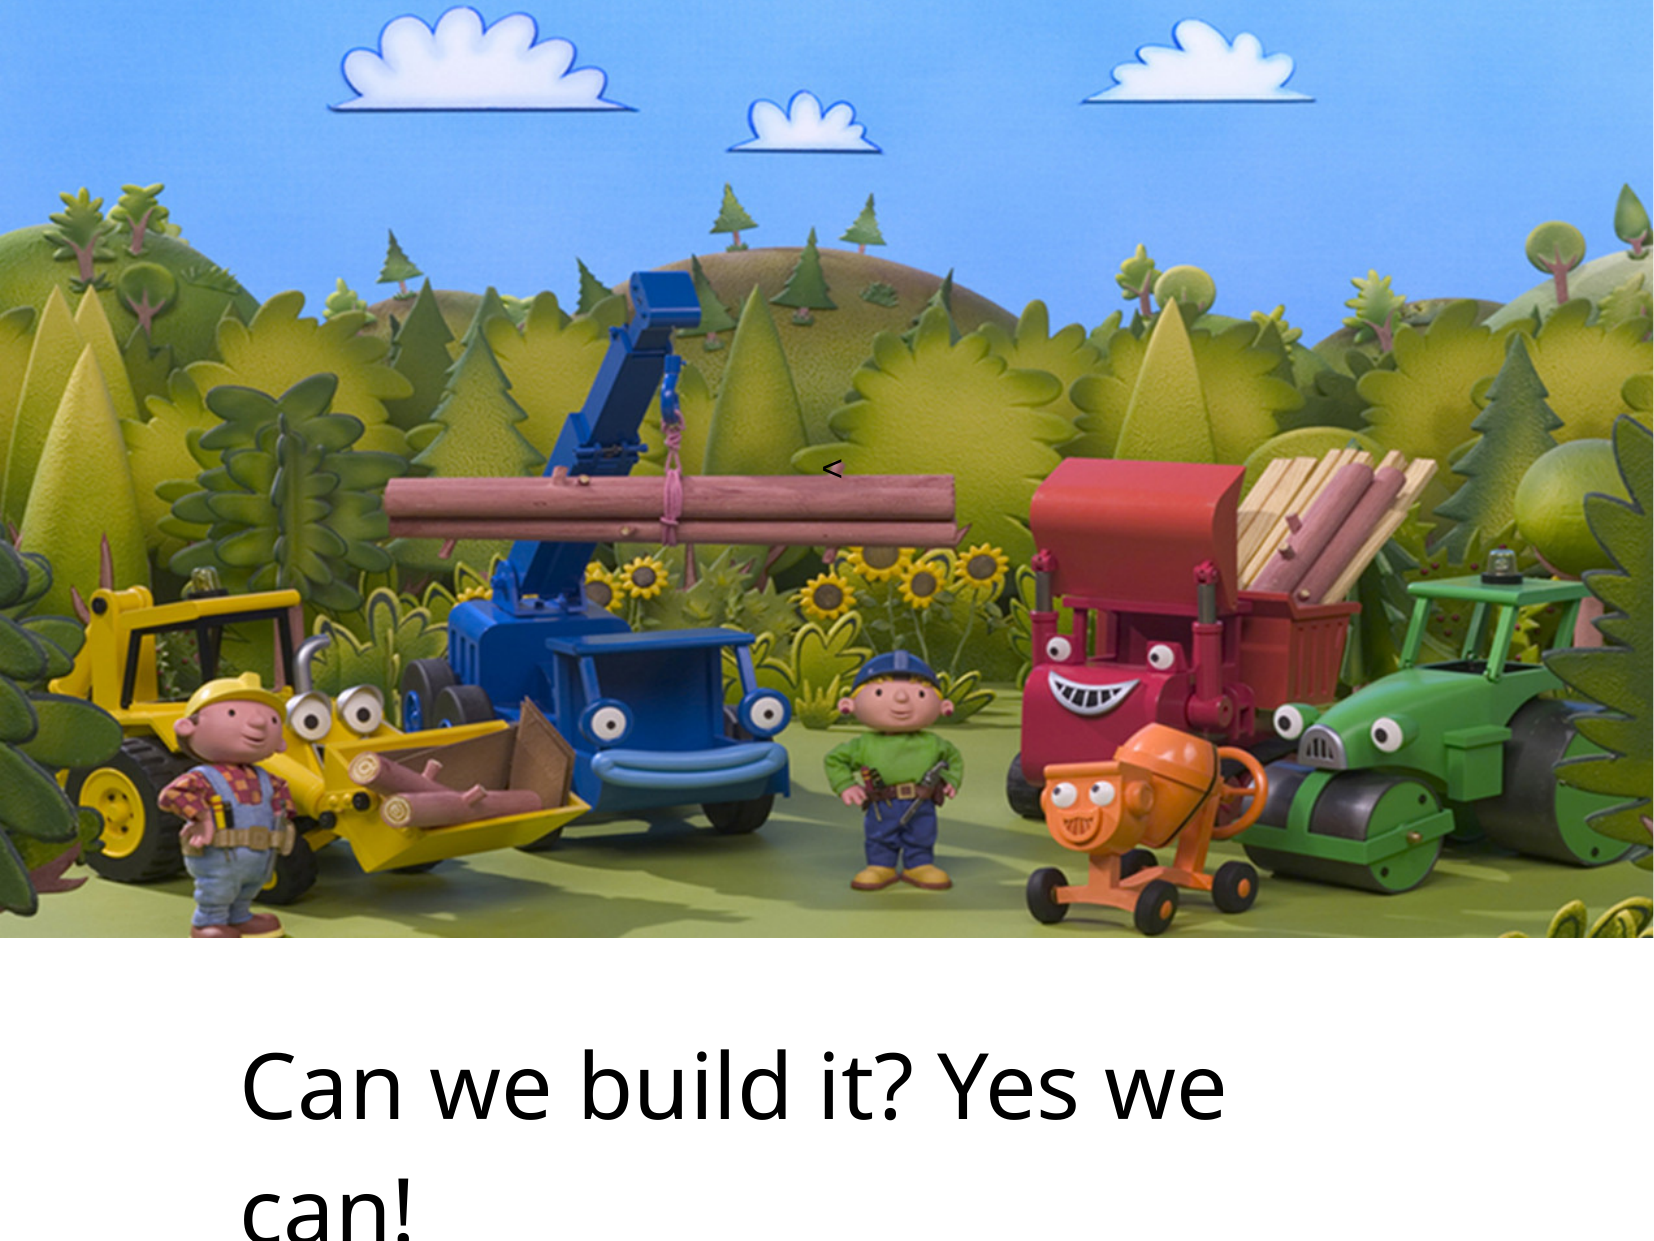

<
Can we build it? Yes we can!